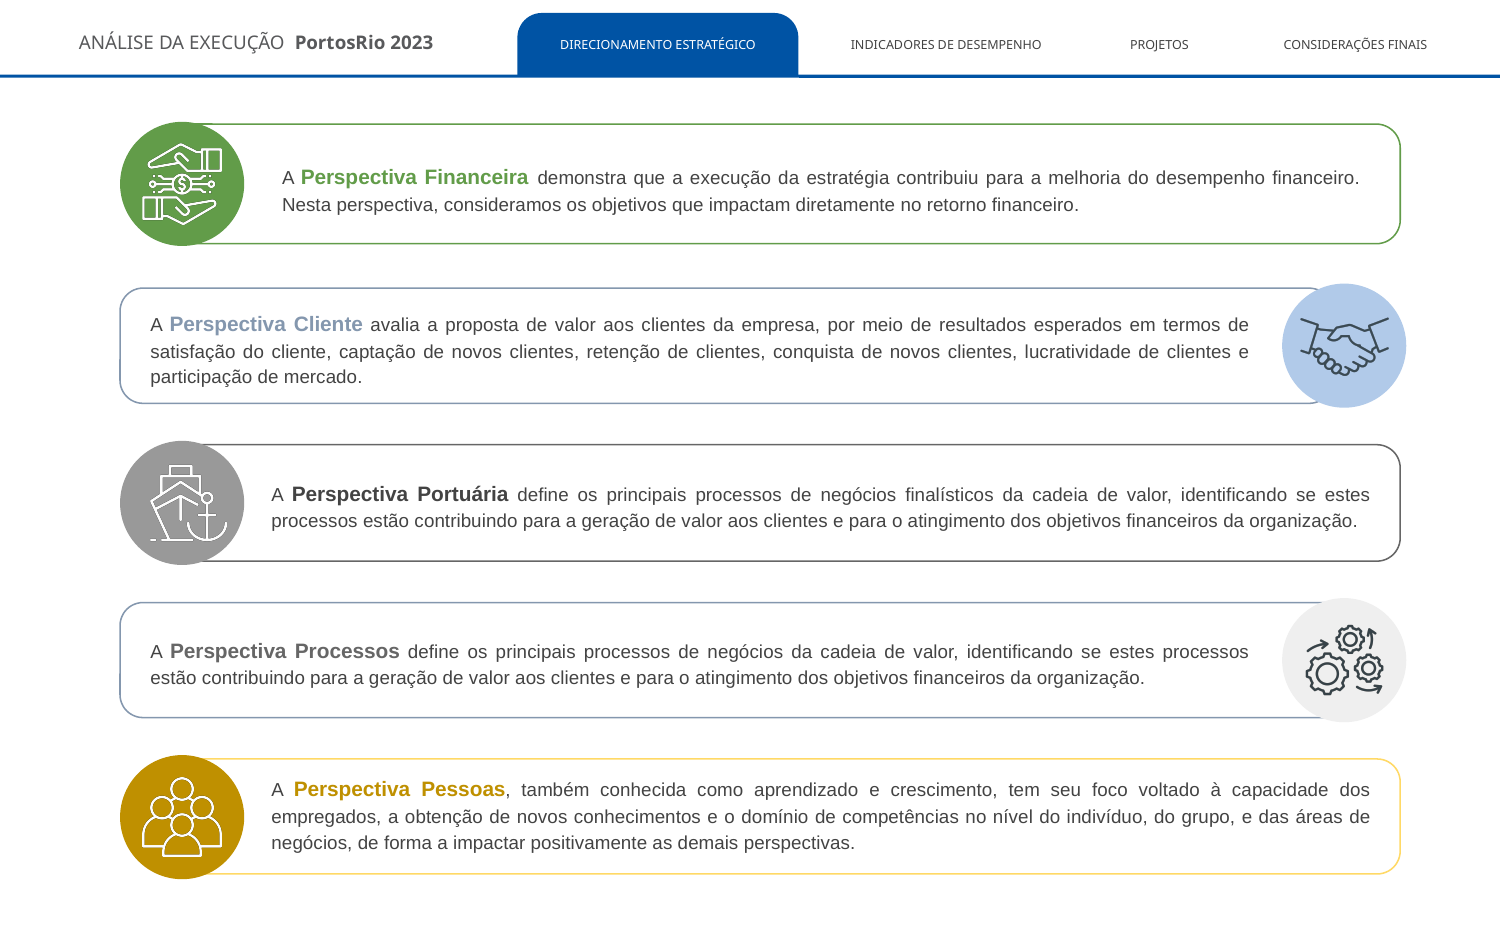

ANÁLISE DA EXECUÇÃO PortosRio 2023
DIRECIONAMENTO ESTRATÉGICO
INDICADORES DE DESEMPENHO
PROJETOS
CONSIDERAÇÕES FINAIS
A Perspectiva Financeira demonstra que a execução da estratégia contribuiu para a melhoria do desempenho financeiro. Nesta perspectiva, consideramos os objetivos que impactam diretamente no retorno financeiro.
A Perspectiva Cliente avalia a proposta de valor aos clientes da empresa, por meio de resultados esperados em termos de satisfação do cliente, captação de novos clientes, retenção de clientes, conquista de novos clientes, lucratividade de clientes e participação de mercado.
A Perspectiva Portuária define os principais processos de negócios finalísticos da cadeia de valor, identificando se estes processos estão contribuindo para a geração de valor aos clientes e para o atingimento dos objetivos financeiros da organização.
A Perspectiva Processos define os principais processos de negócios da cadeia de valor, identificando se estes processos estão contribuindo para a geração de valor aos clientes e para o atingimento dos objetivos financeiros da organização.
A Perspectiva Pessoas, também conhecida como aprendizado e crescimento, tem seu foco voltado à capacidade dos empregados, a obtenção de novos conhecimentos e o domínio de competências no nível do indivíduo, do grupo, e das áreas de negócios, de forma a impactar positivamente as demais perspectivas.